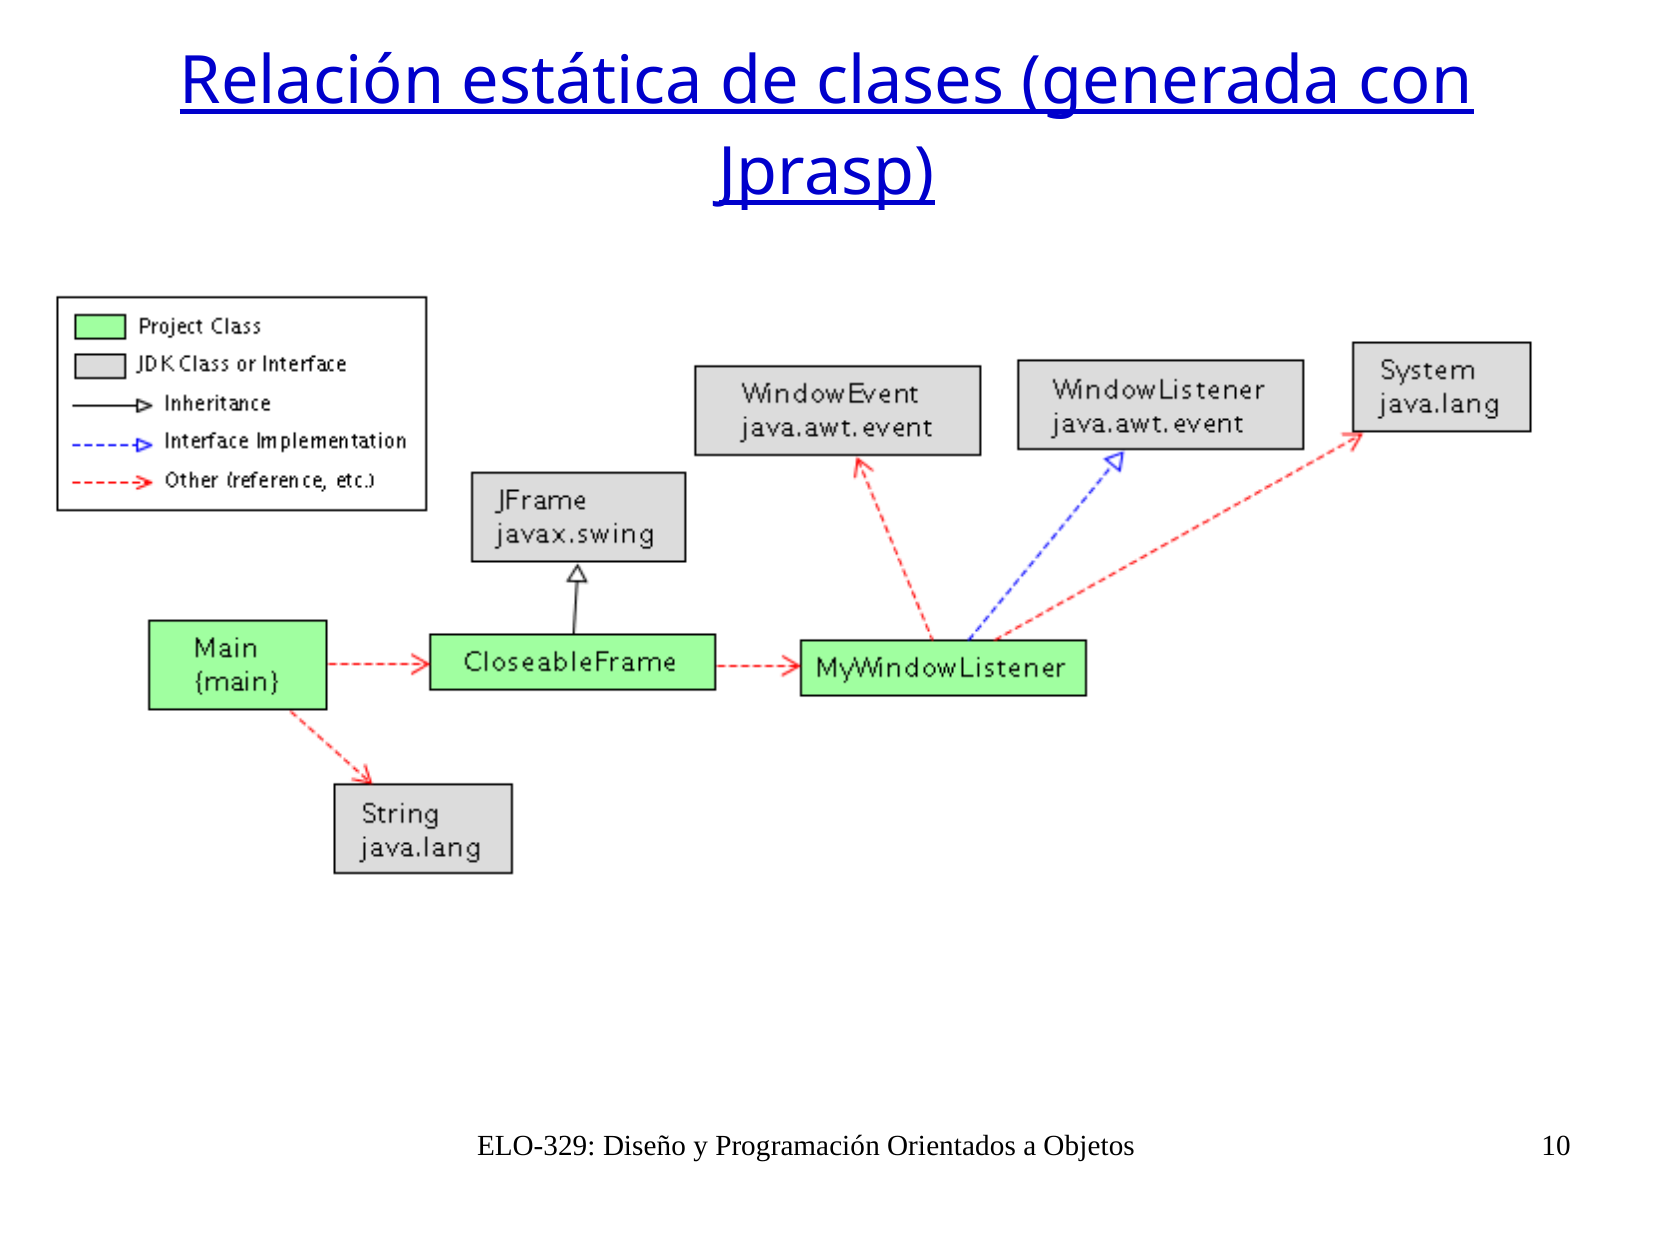

# Relación estática de clases (generada con Jprasp)‏
10